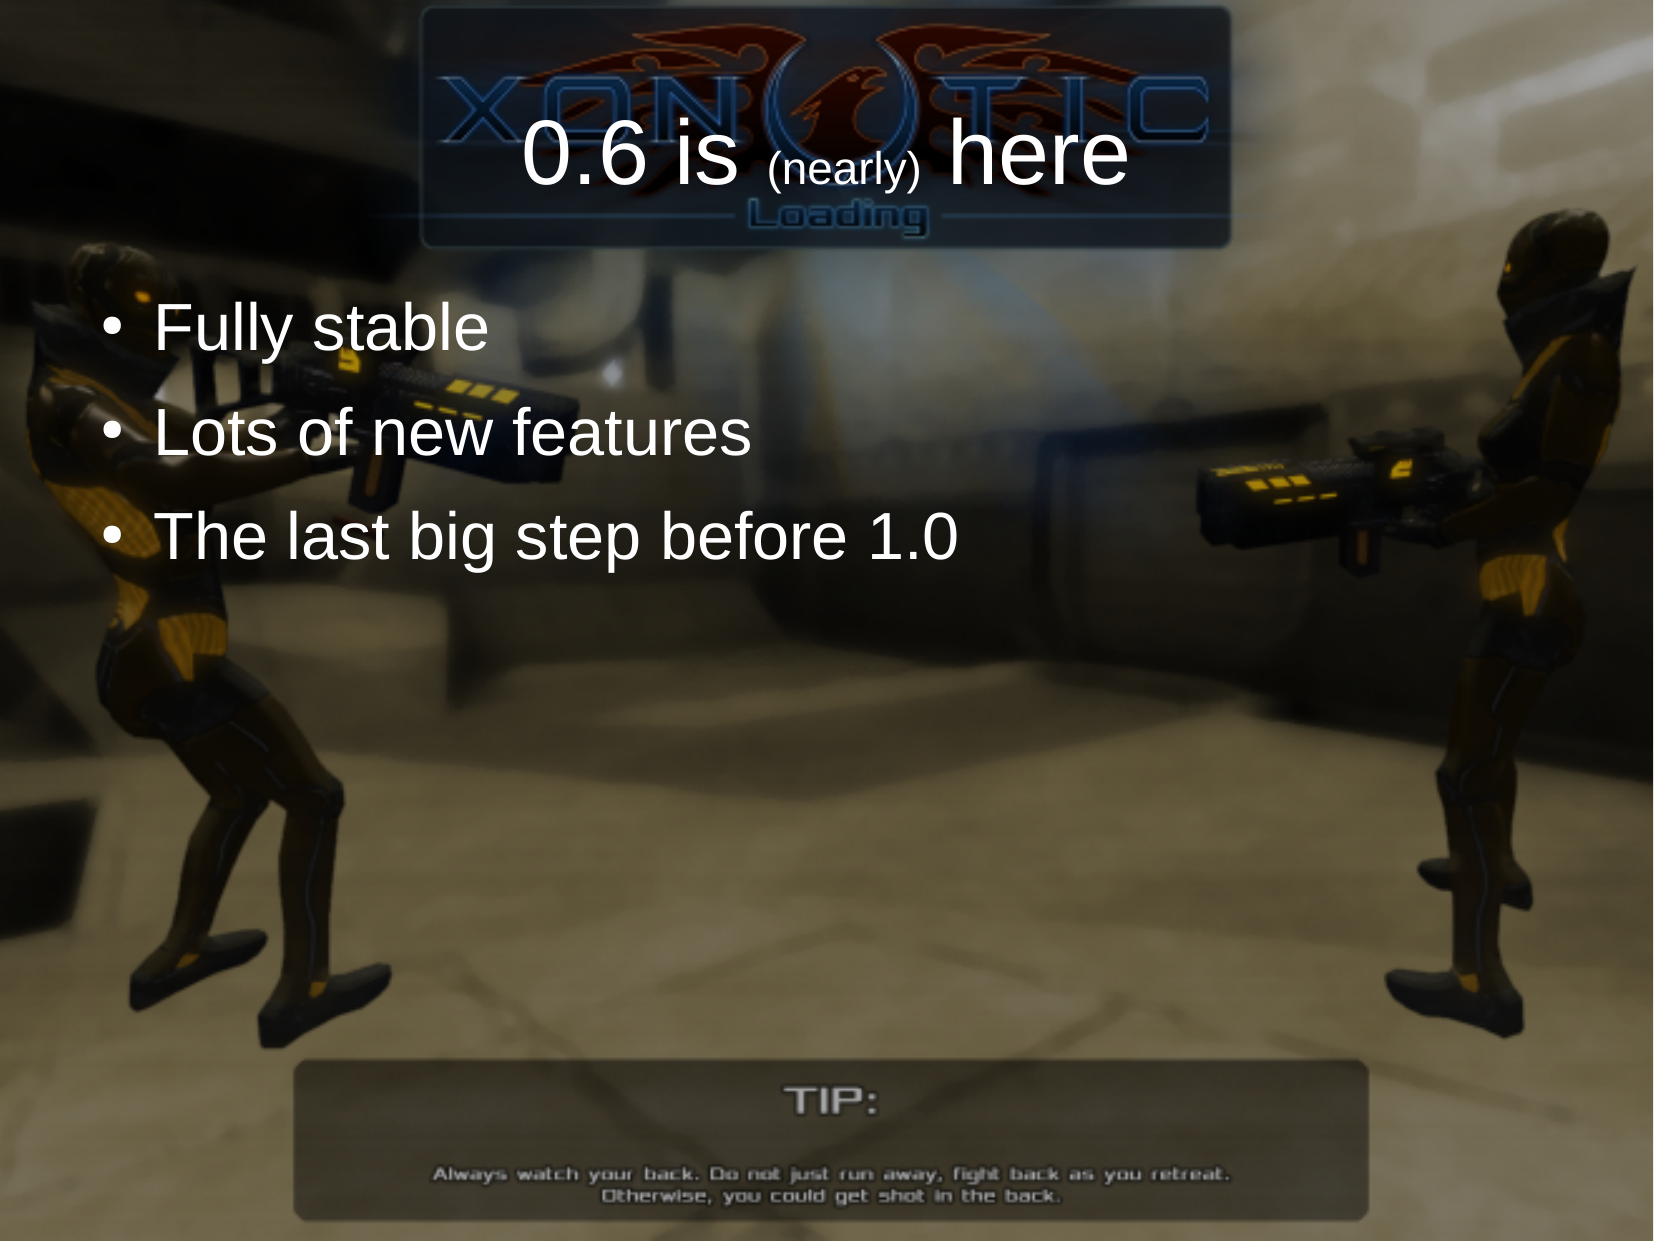

# 0.6 is (nearly) here
Fully stable
Lots of new features
The last big step before 1.0